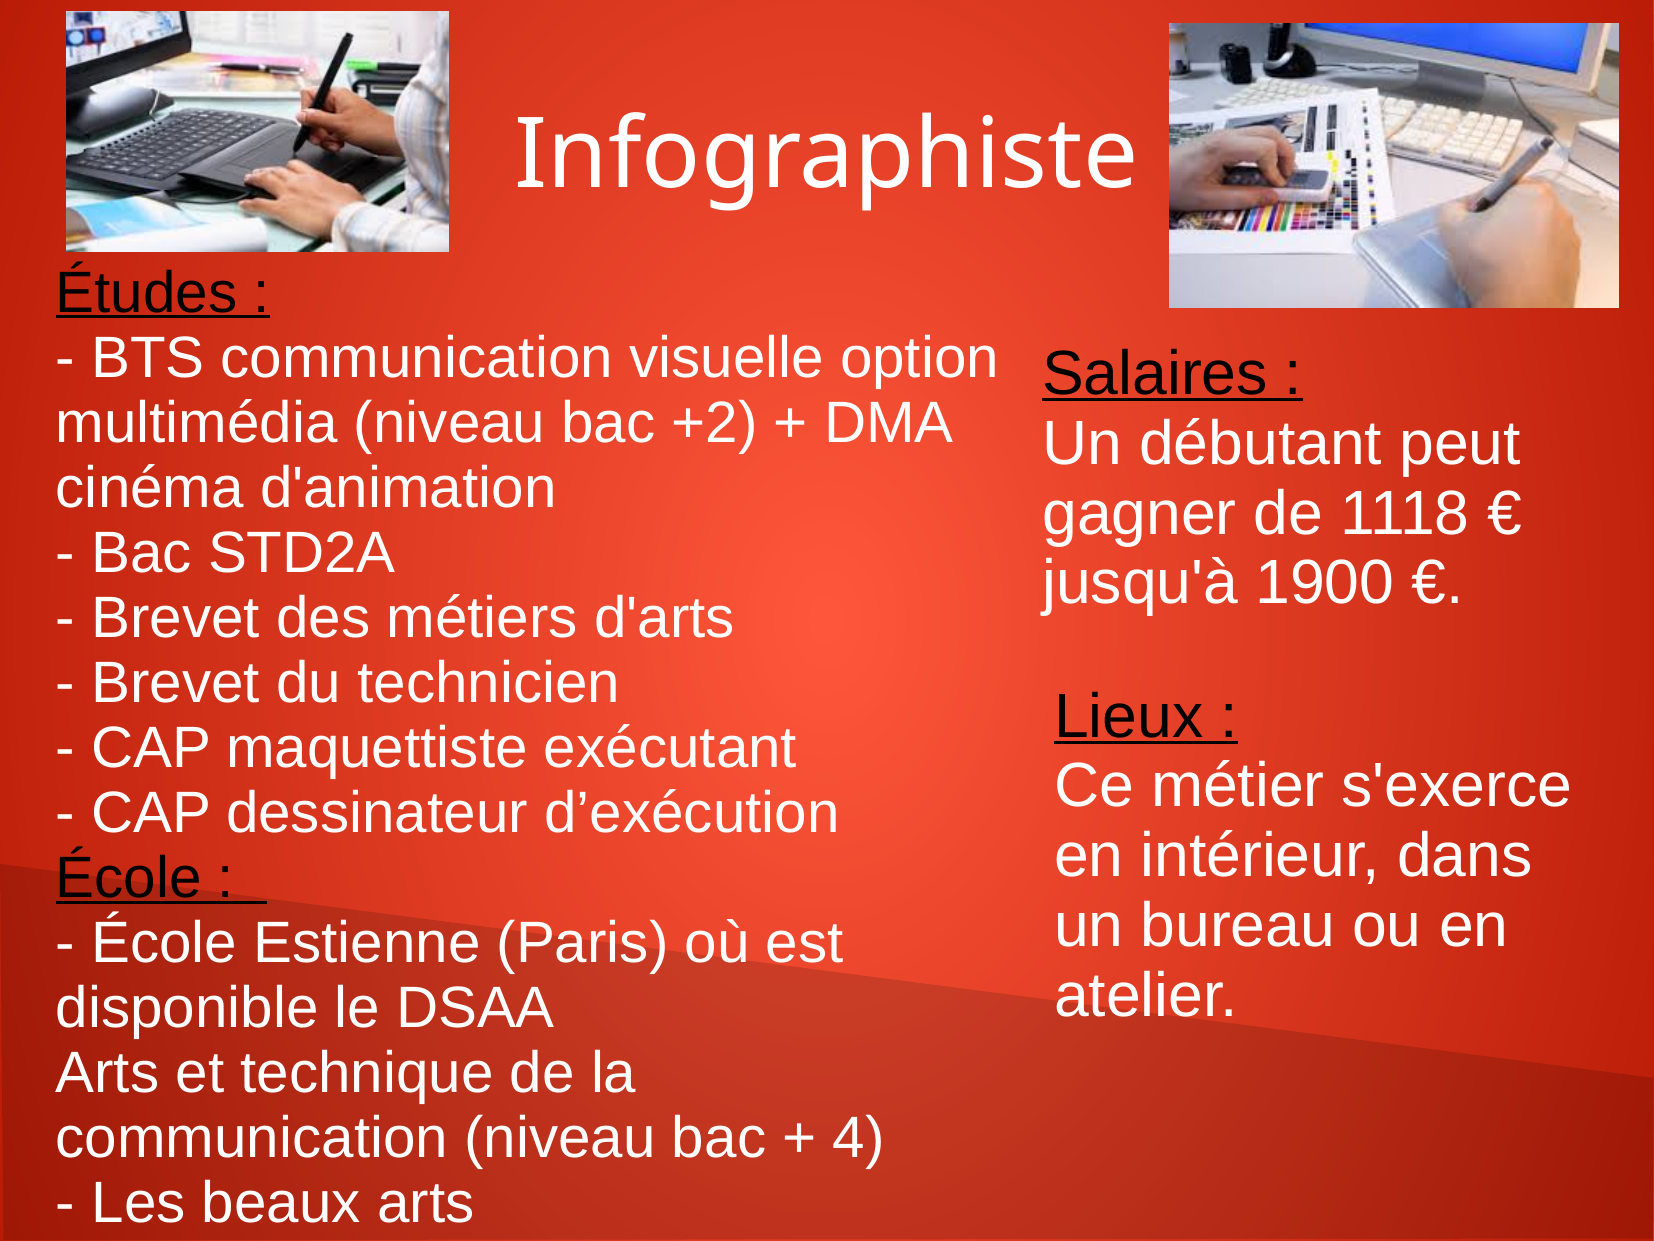

# Infographiste
Études :
- BTS communication visuelle option multimédia (niveau bac +2) + DMA cinéma d'animation
- Bac STD2A
- Brevet des métiers d'arts
- Brevet du technicien
- CAP maquettiste exécutant
- CAP dessinateur d’exécution
École :
- École Estienne (Paris) où est disponible le DSAA
Arts et technique de la communication (niveau bac + 4)
- Les beaux arts
Salaires :
Un débutant peut gagner de 1118 € jusqu'à 1900 €.
Lieux :
Ce métier s'exerce en intérieur, dans un bureau ou en atelier.